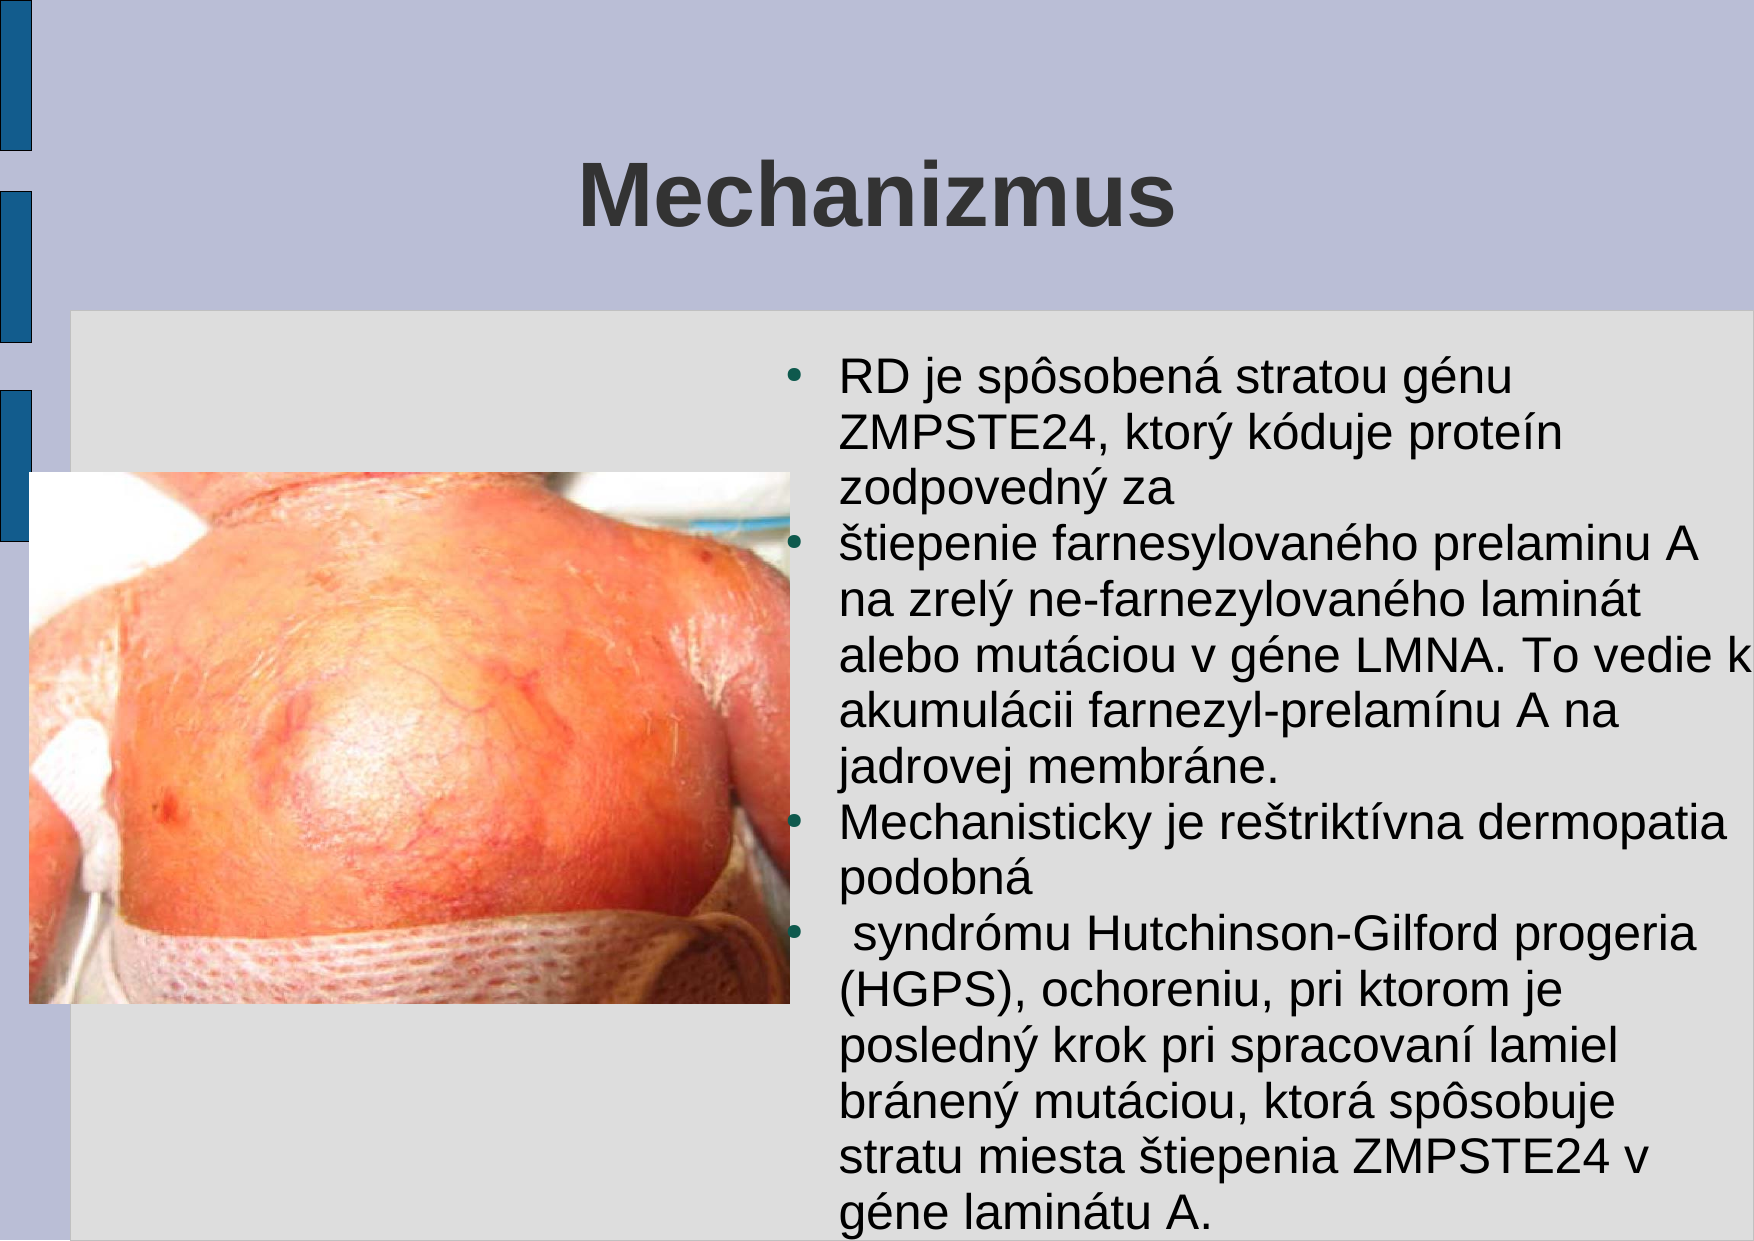

# Mechanizmus
RD je spôsobená stratou génu ZMPSTE24, ktorý kóduje proteín zodpovedný za
štiepenie farnesylovaného prelaminu A na zrelý ne-farnezylovaného laminát alebo mutáciou v géne LMNA. To vedie k akumulácii farnezyl-prelamínu A na jadrovej membráne.
Mechanisticky je reštriktívna dermopatia podobná
 syndrómu Hutchinson-Gilford progeria (HGPS), ochoreniu, pri ktorom je posledný krok pri spracovaní lamiel bránený mutáciou, ktorá spôsobuje stratu miesta štiepenia ZMPSTE24 v géne laminátu A.